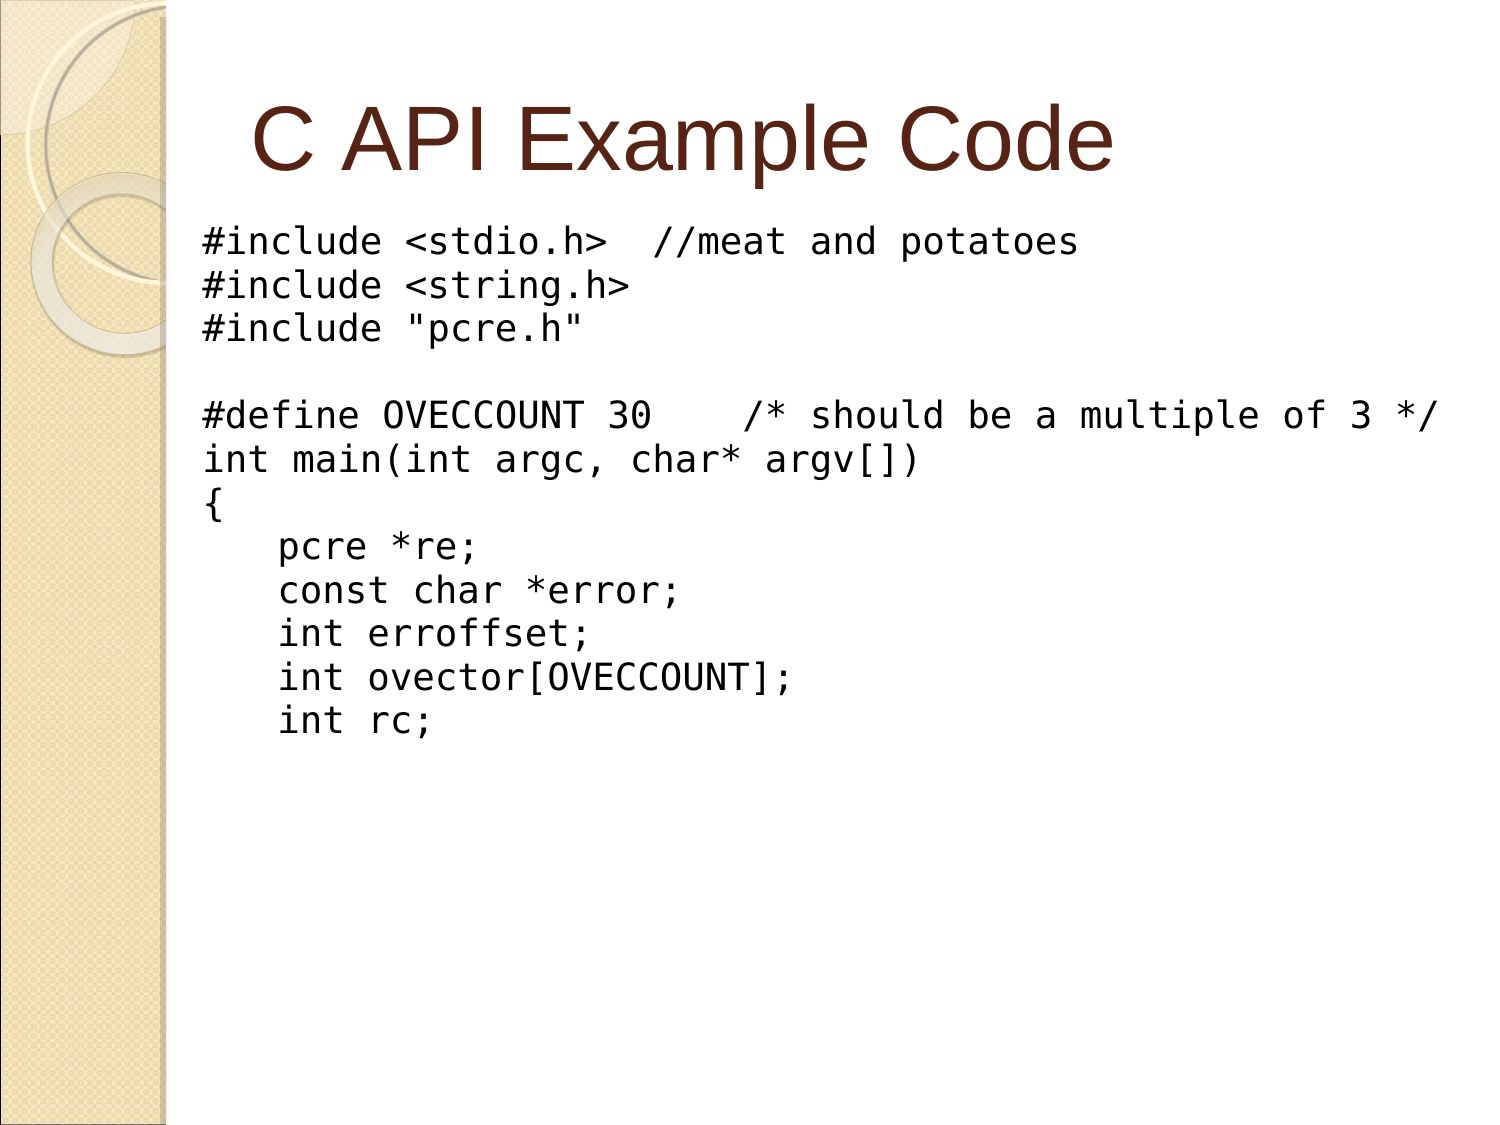

# C API Example Code
#include <stdio.h> //meat and potatoes
#include <string.h>
#include "pcre.h"
#define OVECCOUNT 30 /* should be a multiple of 3 */
int main(int argc, char* argv[])
{
pcre *re;
const char *error;
int erroffset;
int ovector[OVECCOUNT];
int rc;